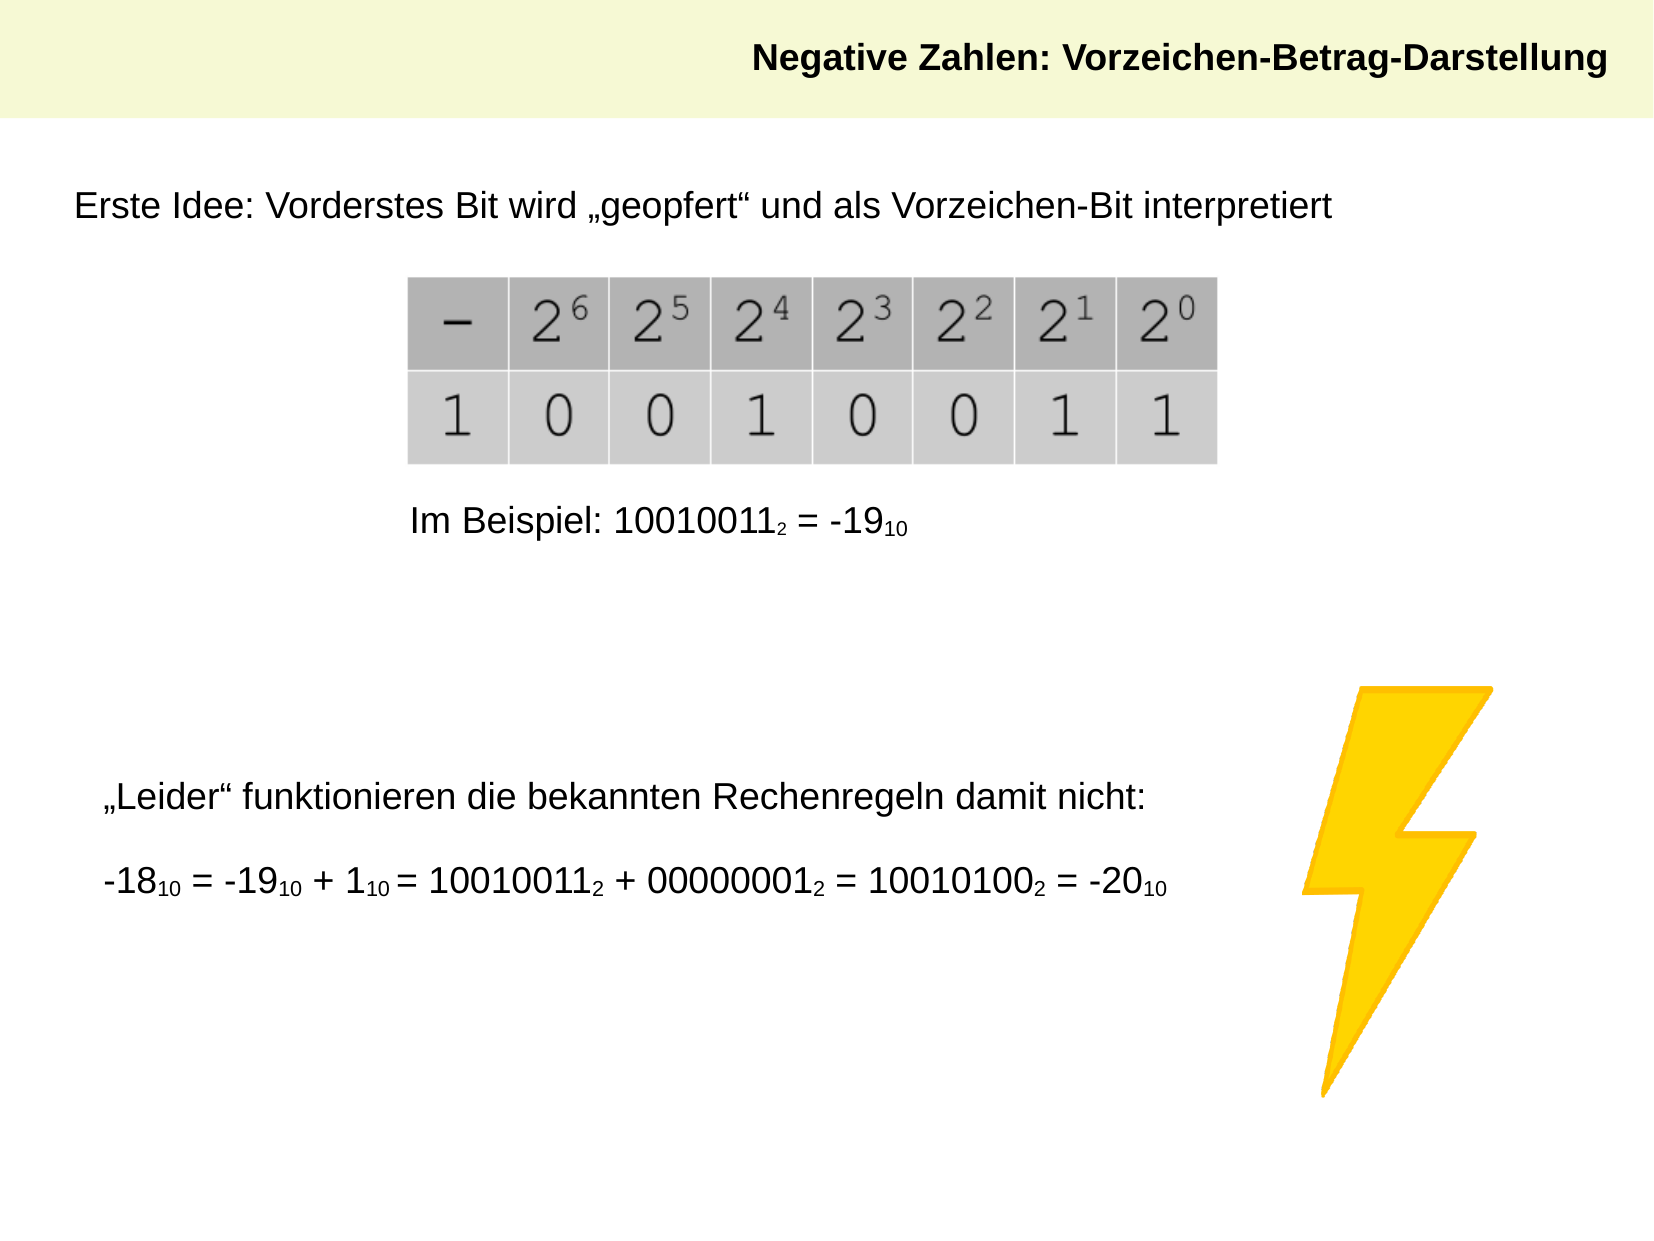

Negative Zahlen: Vorzeichen-Betrag-Darstellung
Erste Idee: Vorderstes Bit wird „geopfert“ und als Vorzeichen-Bit interpretiert
Im Beispiel: 100100112 = -1910
„Leider“ funktionieren die bekannten Rechenregeln damit nicht:
-1810 = -1910 + 110 = 100100112 + 000000012 = 100101002 = -2010